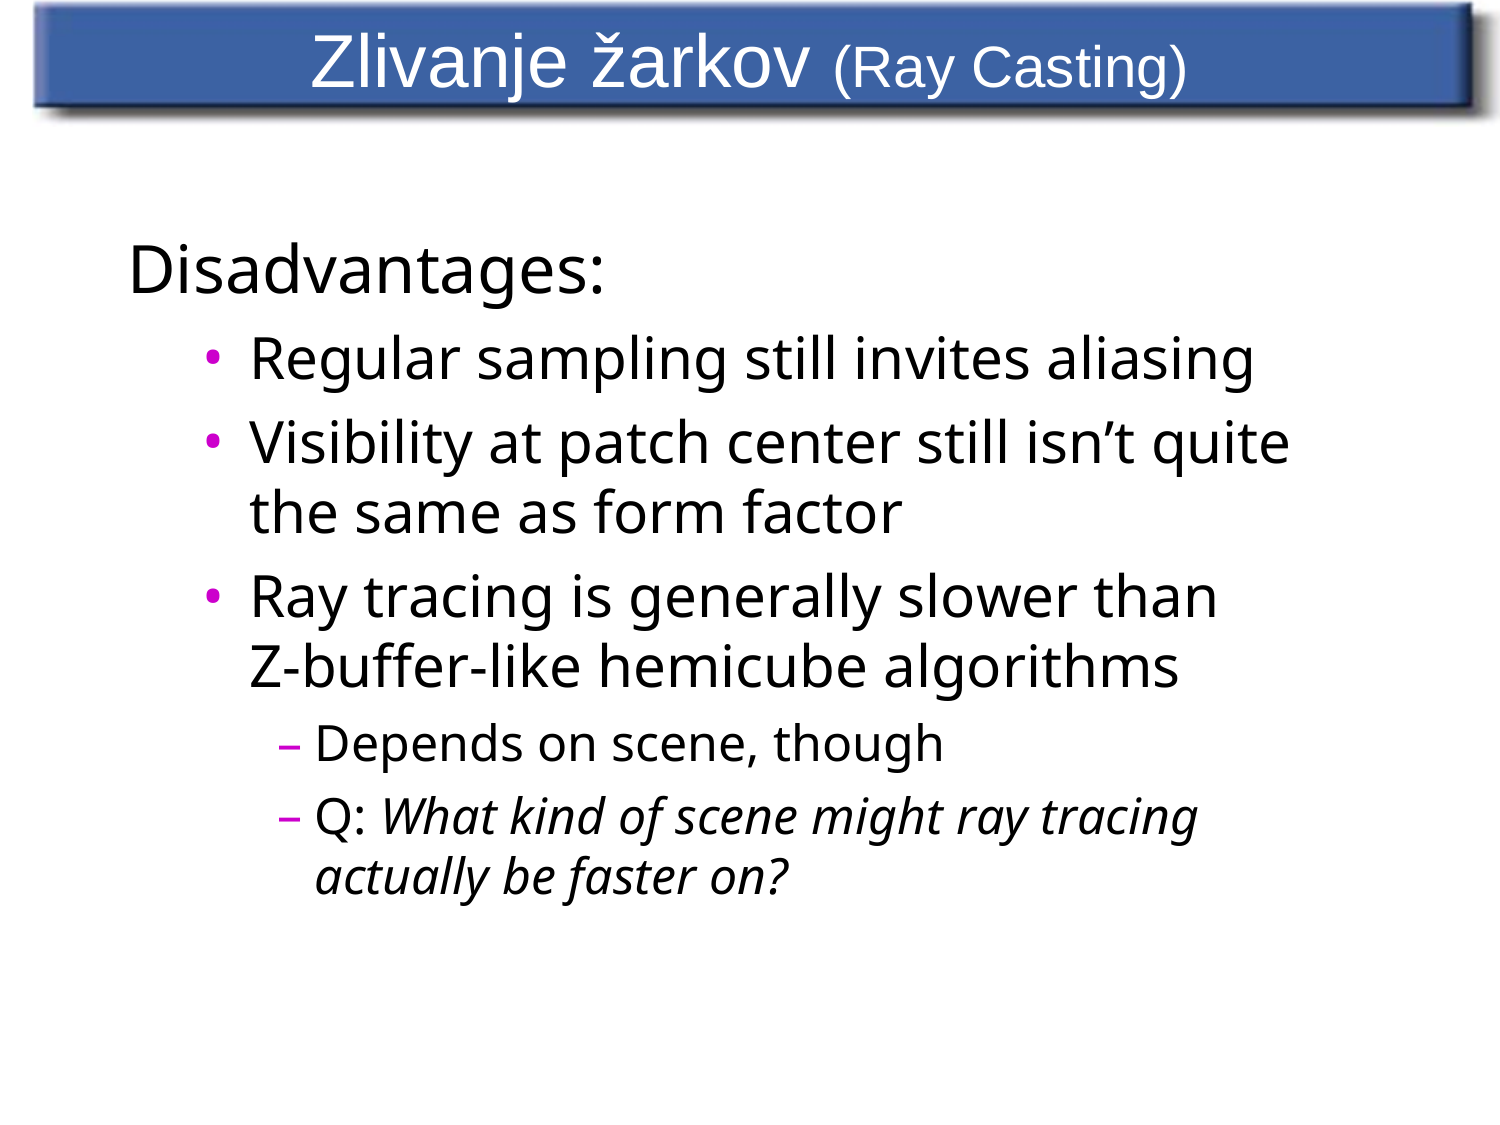

# Zlivanje žarkov (Ray Casting)
Disadvantages:
Regular sampling still invites aliasing
Visibility at patch center still isn’t quite the same as form factor
Ray tracing is generally slower than
Z-buffer-like hemicube algorithms
Depends on scene, though
Q: What kind of scene might ray tracing actually be faster on?